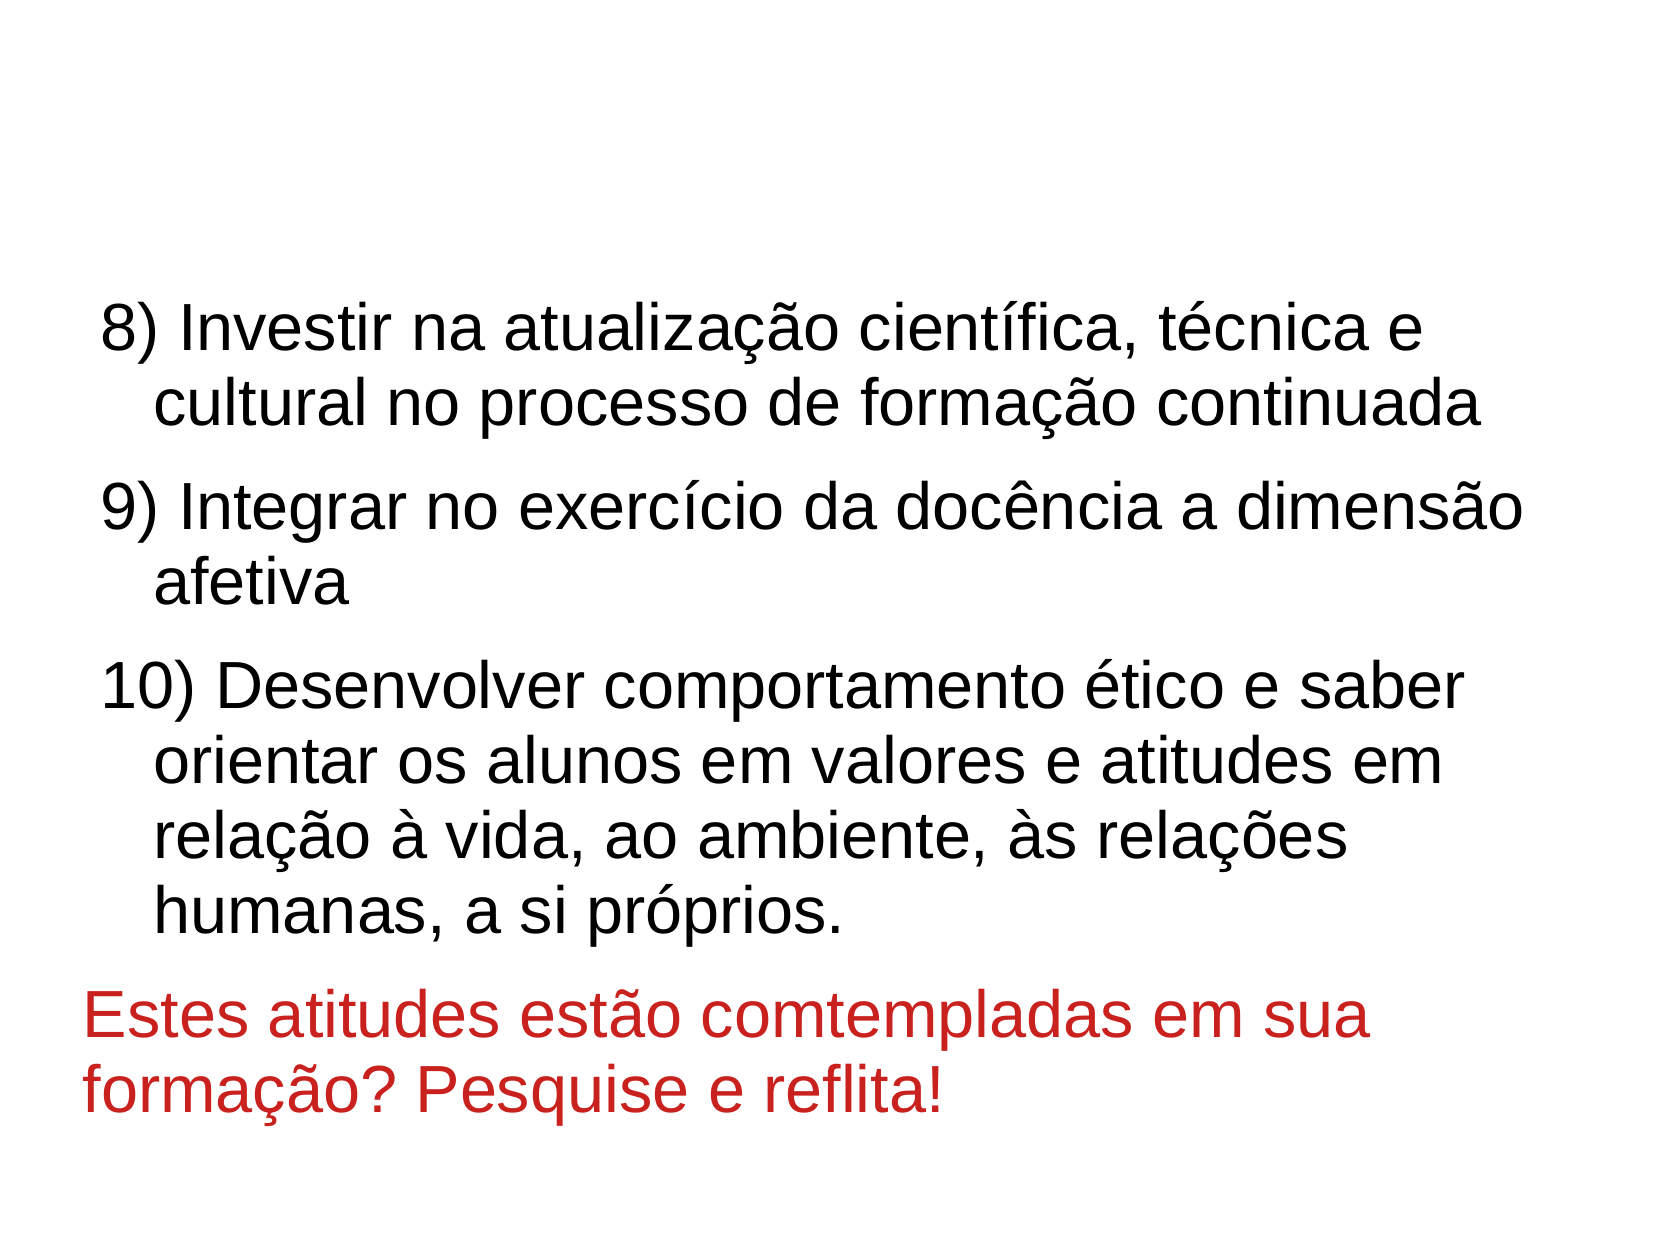

#
 Investir na atualização científica, técnica e cultural no processo de formação continuada
 Integrar no exercício da docência a dimensão afetiva
 Desenvolver comportamento ético e saber orientar os alunos em valores e atitudes em relação à vida, ao ambiente, às relações humanas, a si próprios.
Estes atitudes estão comtempladas em sua formação? Pesquise e reflita!